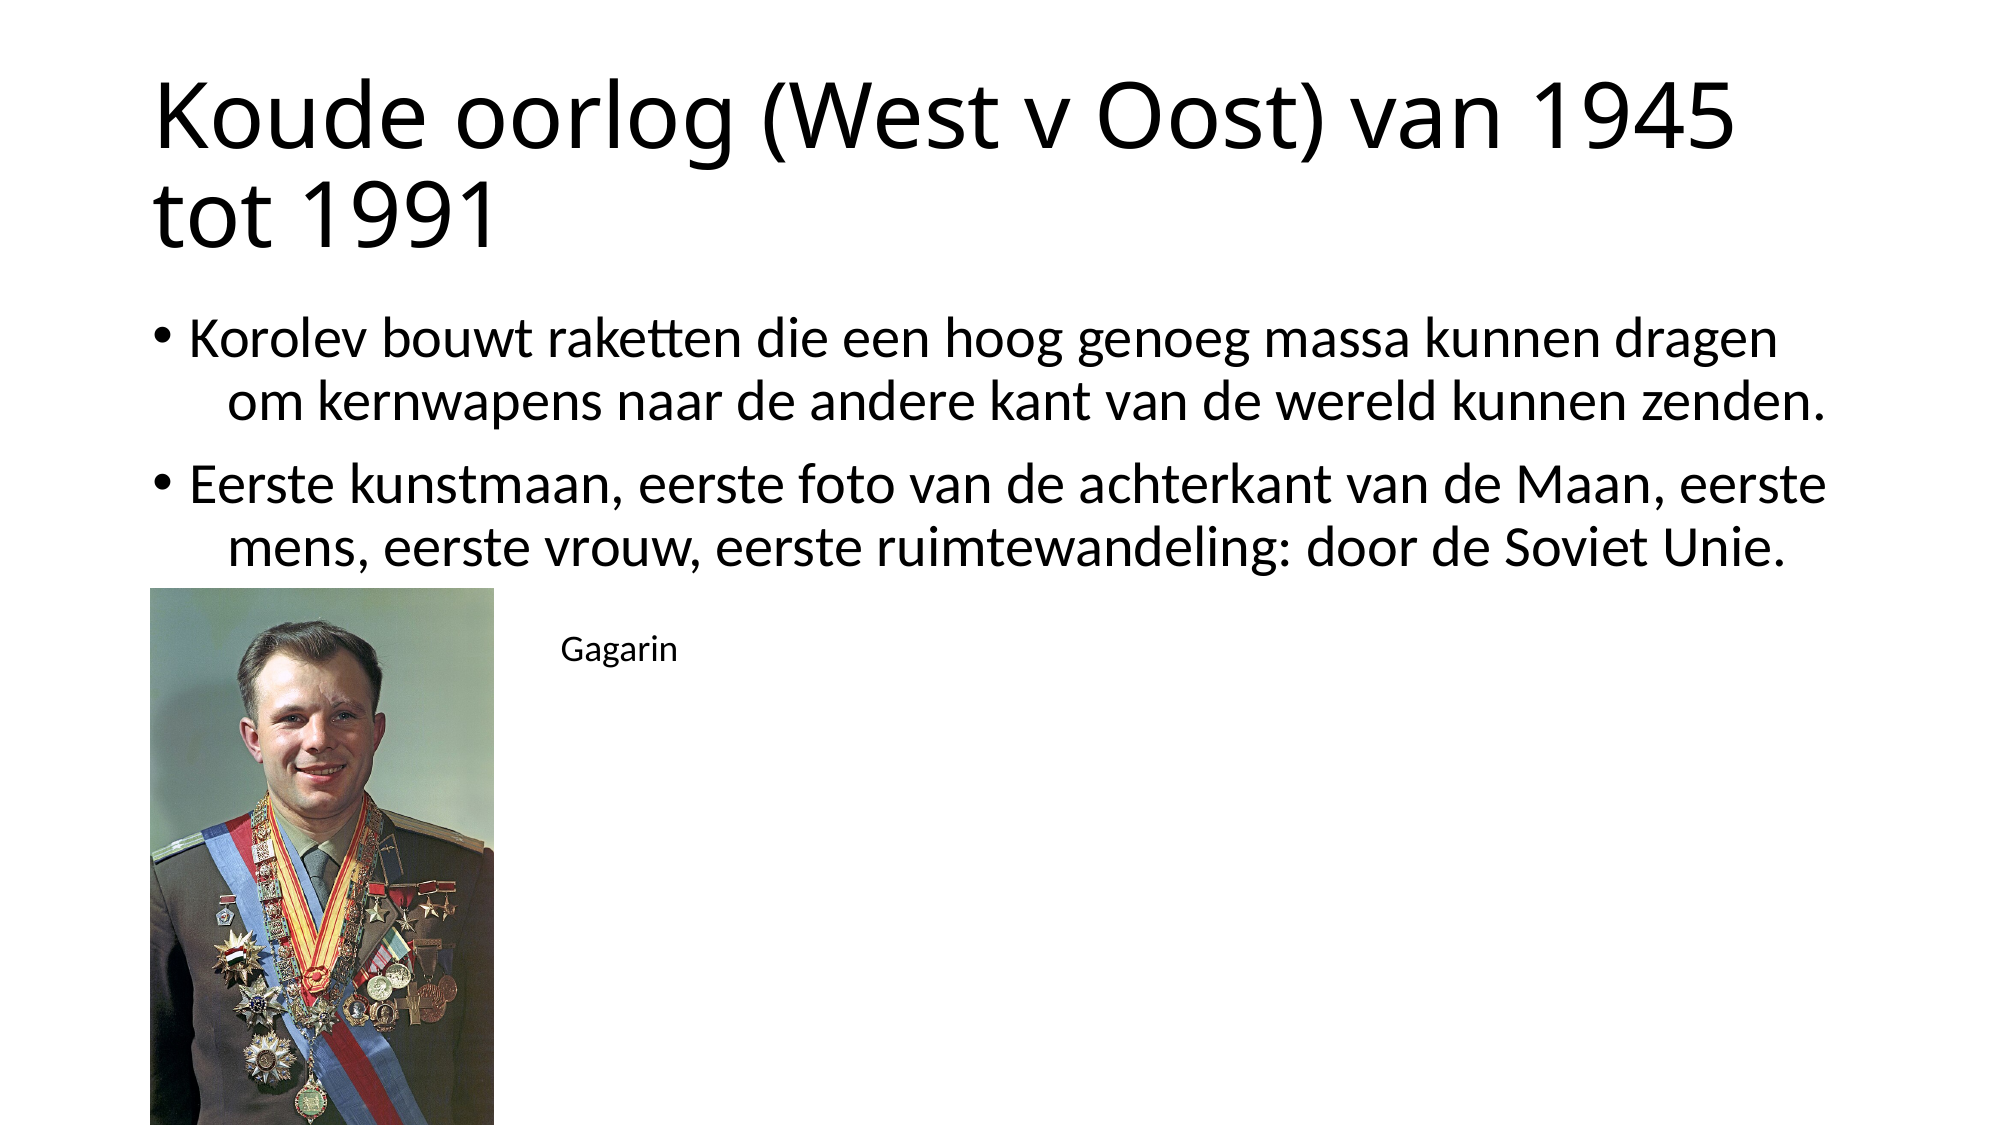

# Koude oorlog (West v Oost) van 1945 tot 1991
Korolev bouwt raketten die een hoog genoeg massa kunnen dragen om kernwapens naar de andere kant van de wereld kunnen zenden.
Eerste kunstmaan, eerste foto van de achterkant van de Maan, eerste mens, eerste vrouw, eerste ruimtewandeling: door de Soviet Unie.
Gagarin